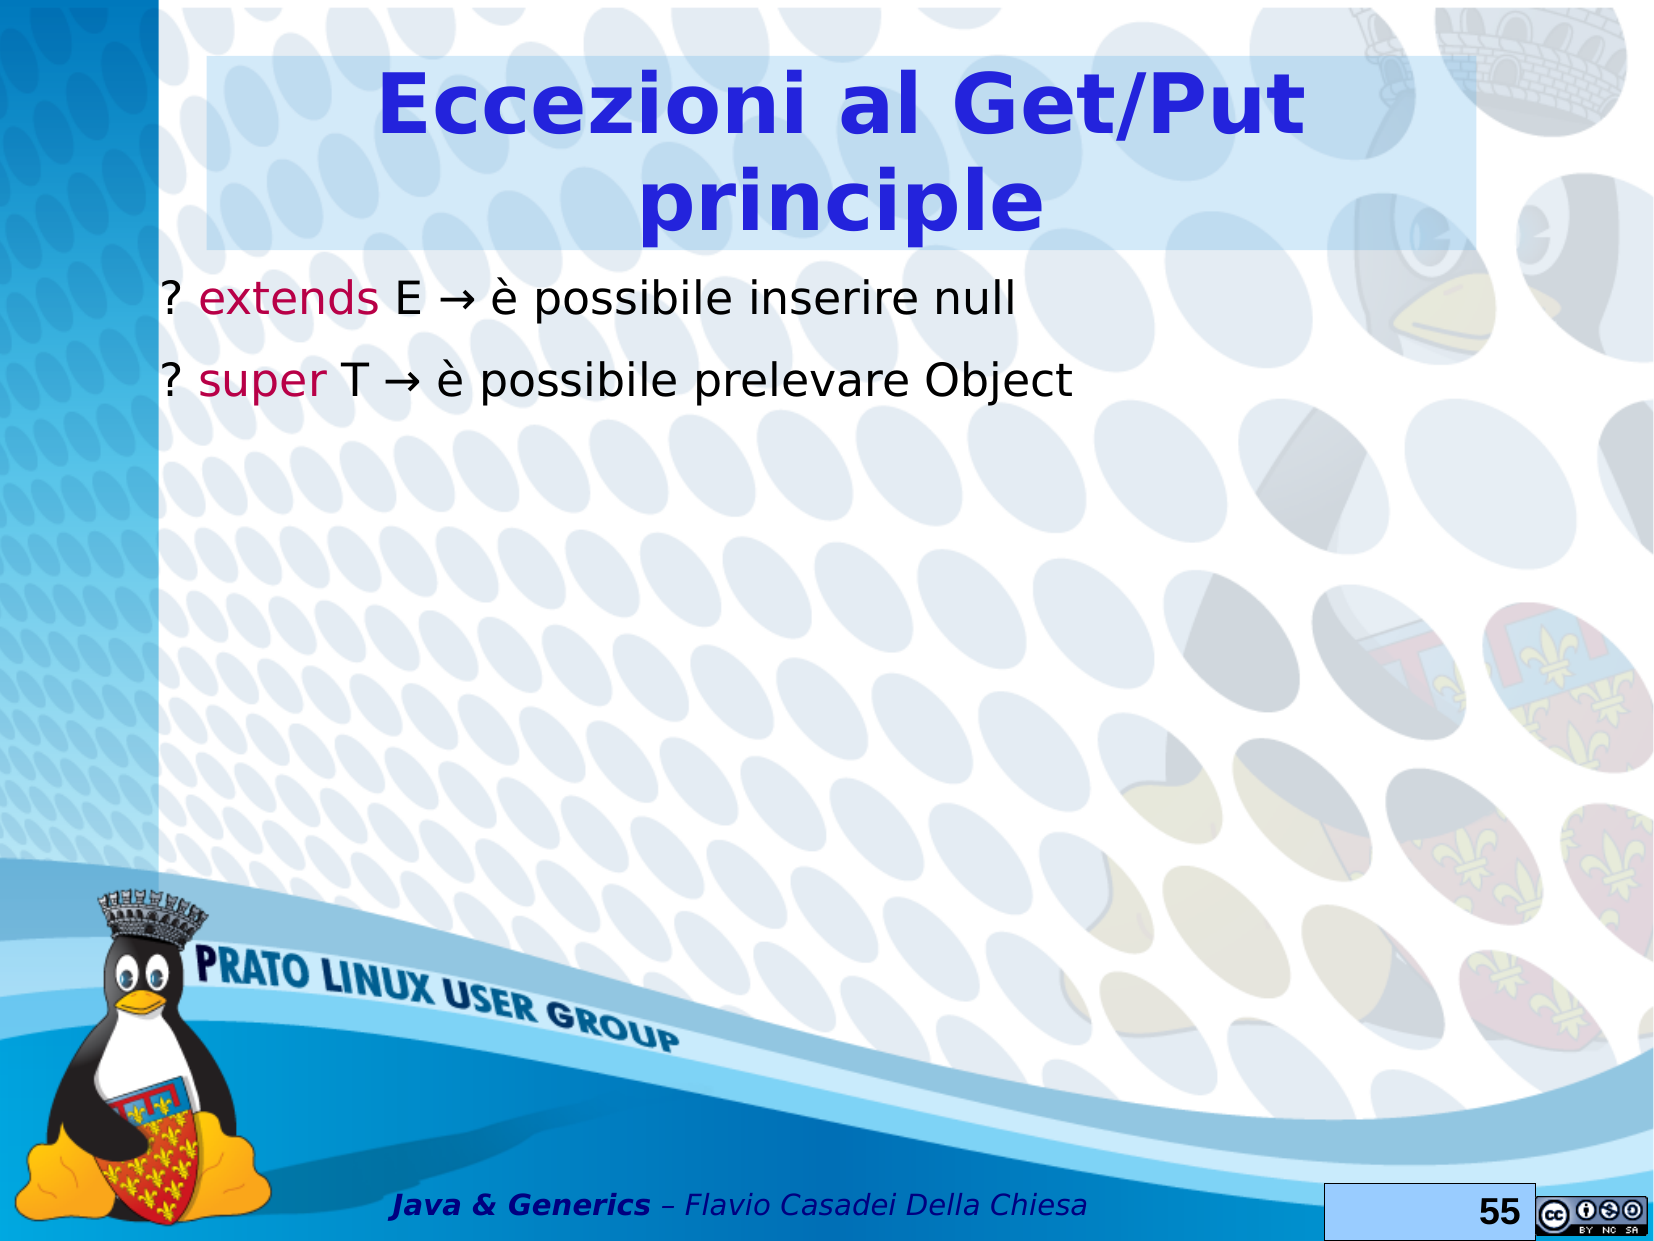

# Eccezioni al Get/Put principle
? extends E → è possibile inserire null
? super T → è possibile prelevare Object